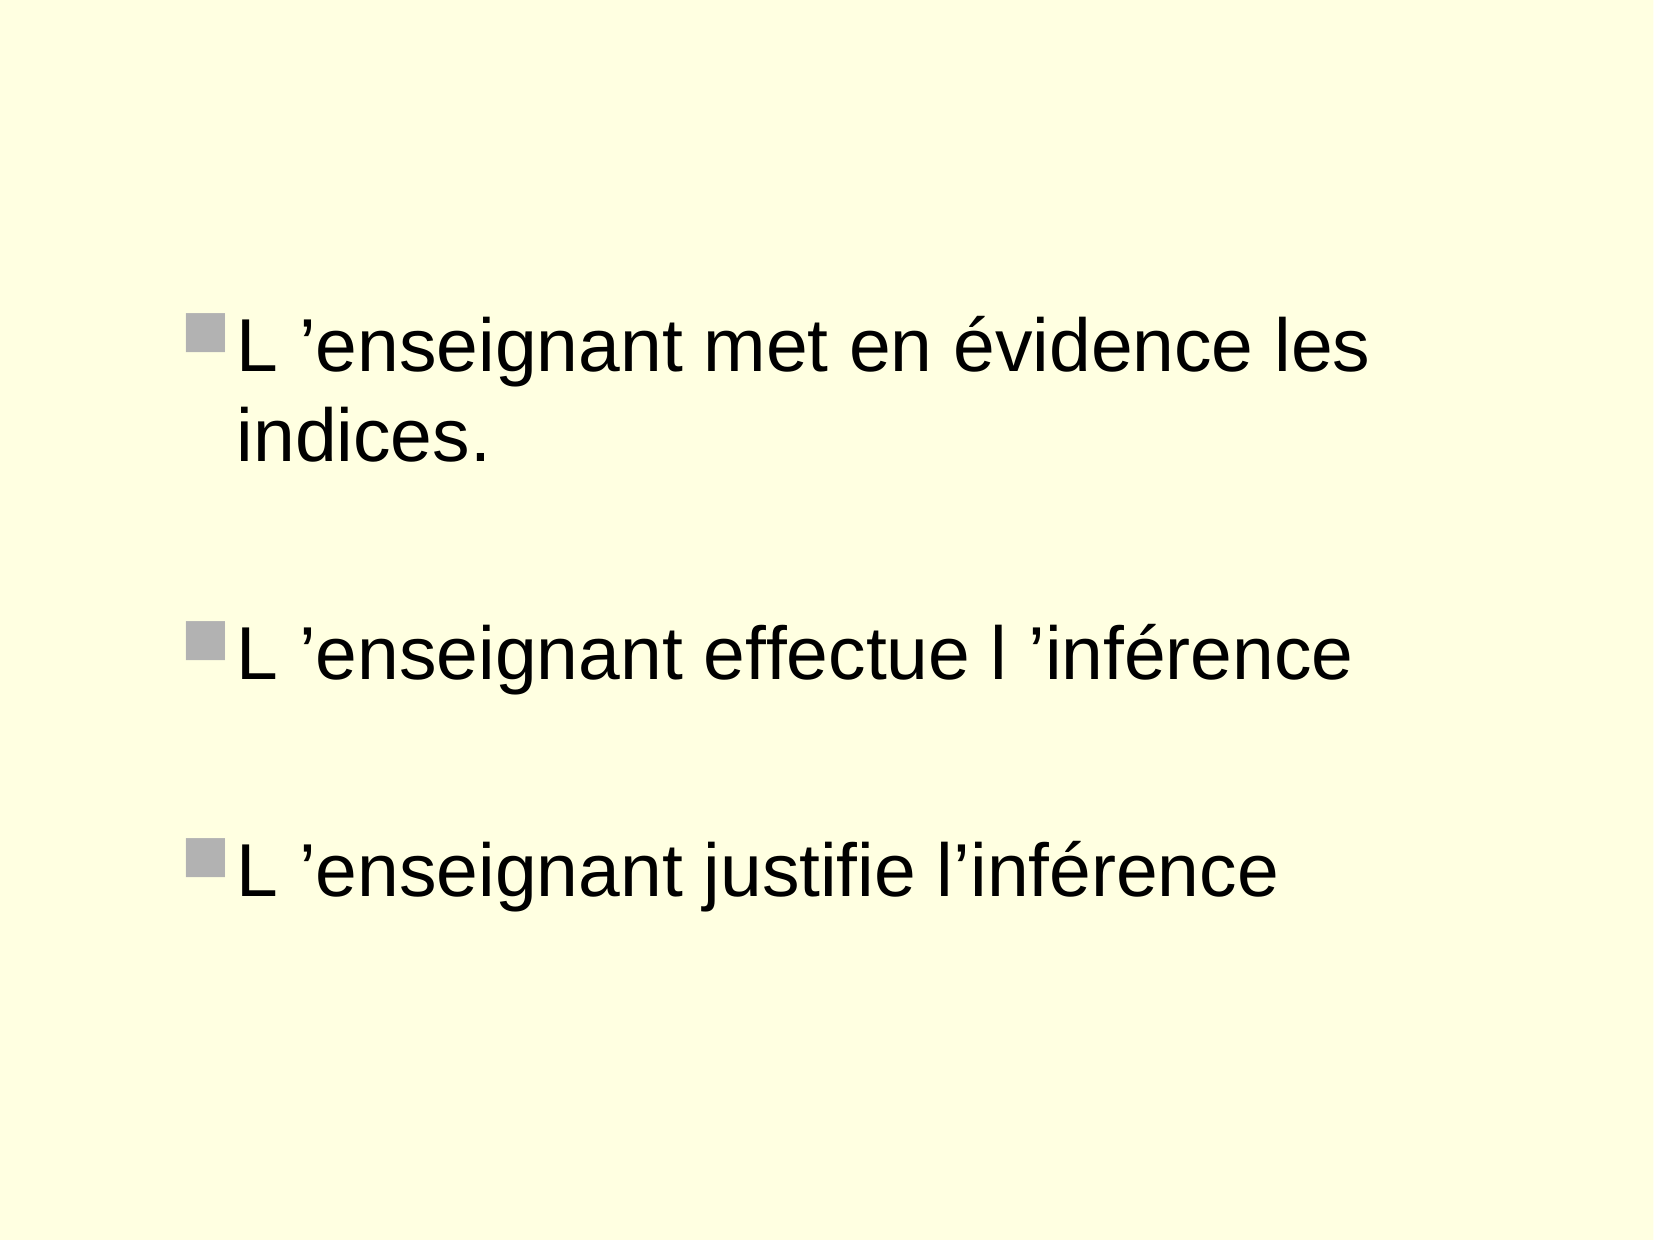

#
L ’enseignant met en évidence les indices.
L ’enseignant effectue l ’inférence
L ’enseignant justifie l’inférence